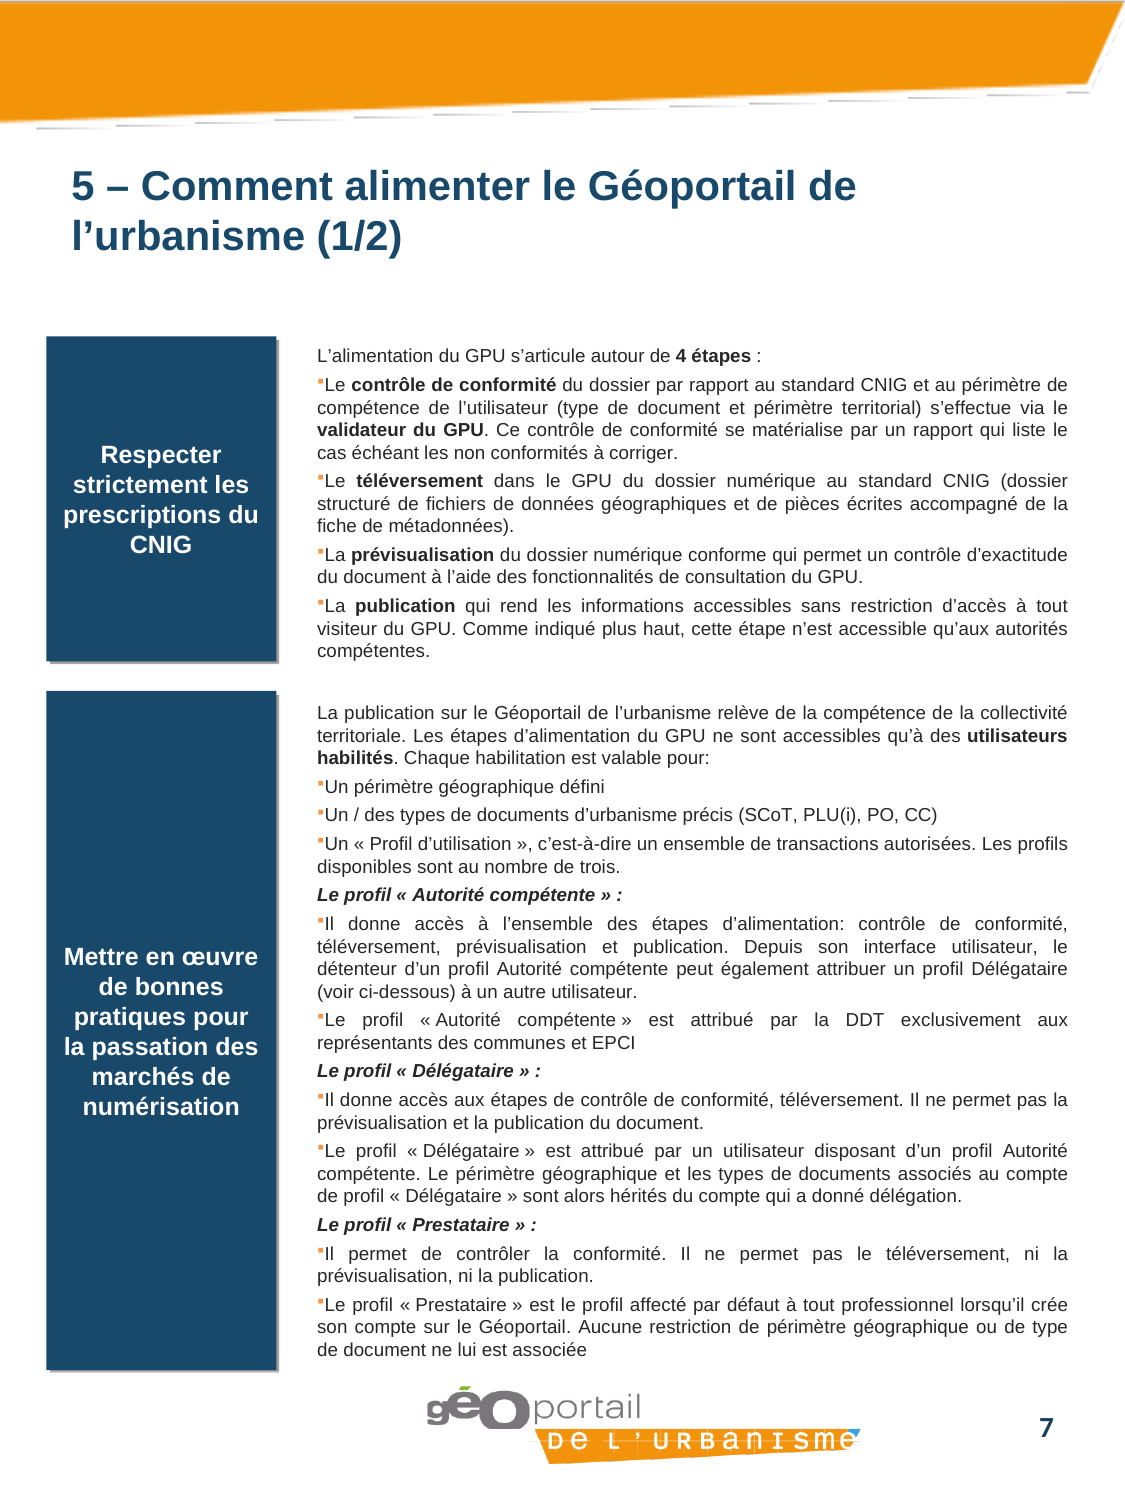

# 5 – Comment alimenter le Géoportail de l’urbanisme (1/2)
Respecter strictement les prescriptions du CNIG
L’alimentation du GPU s’articule autour de 4 étapes :
Le contrôle de conformité du dossier par rapport au standard CNIG et au périmètre de compétence de l’utilisateur (type de document et périmètre territorial) s’effectue via le validateur du GPU. Ce contrôle de conformité se matérialise par un rapport qui liste le cas échéant les non conformités à corriger.
Le téléversement dans le GPU du dossier numérique au standard CNIG (dossier structuré de fichiers de données géographiques et de pièces écrites accompagné de la fiche de métadonnées).
La prévisualisation du dossier numérique conforme qui permet un contrôle d’exactitude du document à l’aide des fonctionnalités de consultation du GPU.
La publication qui rend les informations accessibles sans restriction d’accès à tout visiteur du GPU. Comme indiqué plus haut, cette étape n’est accessible qu’aux autorités compétentes.
Mettre en œuvre de bonnes pratiques pour la passation des marchés de numérisation
La publication sur le Géoportail de l’urbanisme relève de la compétence de la collectivité territoriale. Les étapes d’alimentation du GPU ne sont accessibles qu’à des utilisateurs habilités. Chaque habilitation est valable pour:
Un périmètre géographique défini
Un / des types de documents d’urbanisme précis (SCoT, PLU(i), PO, CC)
Un « Profil d’utilisation », c’est-à-dire un ensemble de transactions autorisées. Les profils disponibles sont au nombre de trois.
Le profil « Autorité compétente » :
Il donne accès à l’ensemble des étapes d’alimentation: contrôle de conformité, téléversement, prévisualisation et publication. Depuis son interface utilisateur, le détenteur d’un profil Autorité compétente peut également attribuer un profil Délégataire (voir ci-dessous) à un autre utilisateur.
Le profil « Autorité compétente » est attribué par la DDT exclusivement aux représentants des communes et EPCI
Le profil « Délégataire » :
Il donne accès aux étapes de contrôle de conformité, téléversement. Il ne permet pas la prévisualisation et la publication du document.
Le profil « Délégataire » est attribué par un utilisateur disposant d’un profil Autorité compétente. Le périmètre géographique et les types de documents associés au compte de profil « Délégataire » sont alors hérités du compte qui a donné délégation.
Le profil « Prestataire » :
Il permet de contrôler la conformité. Il ne permet pas le téléversement, ni la prévisualisation, ni la publication.
Le profil « Prestataire » est le profil affecté par défaut à tout professionnel lorsqu’il crée son compte sur le Géoportail. Aucune restriction de périmètre géographique ou de type de document ne lui est associée